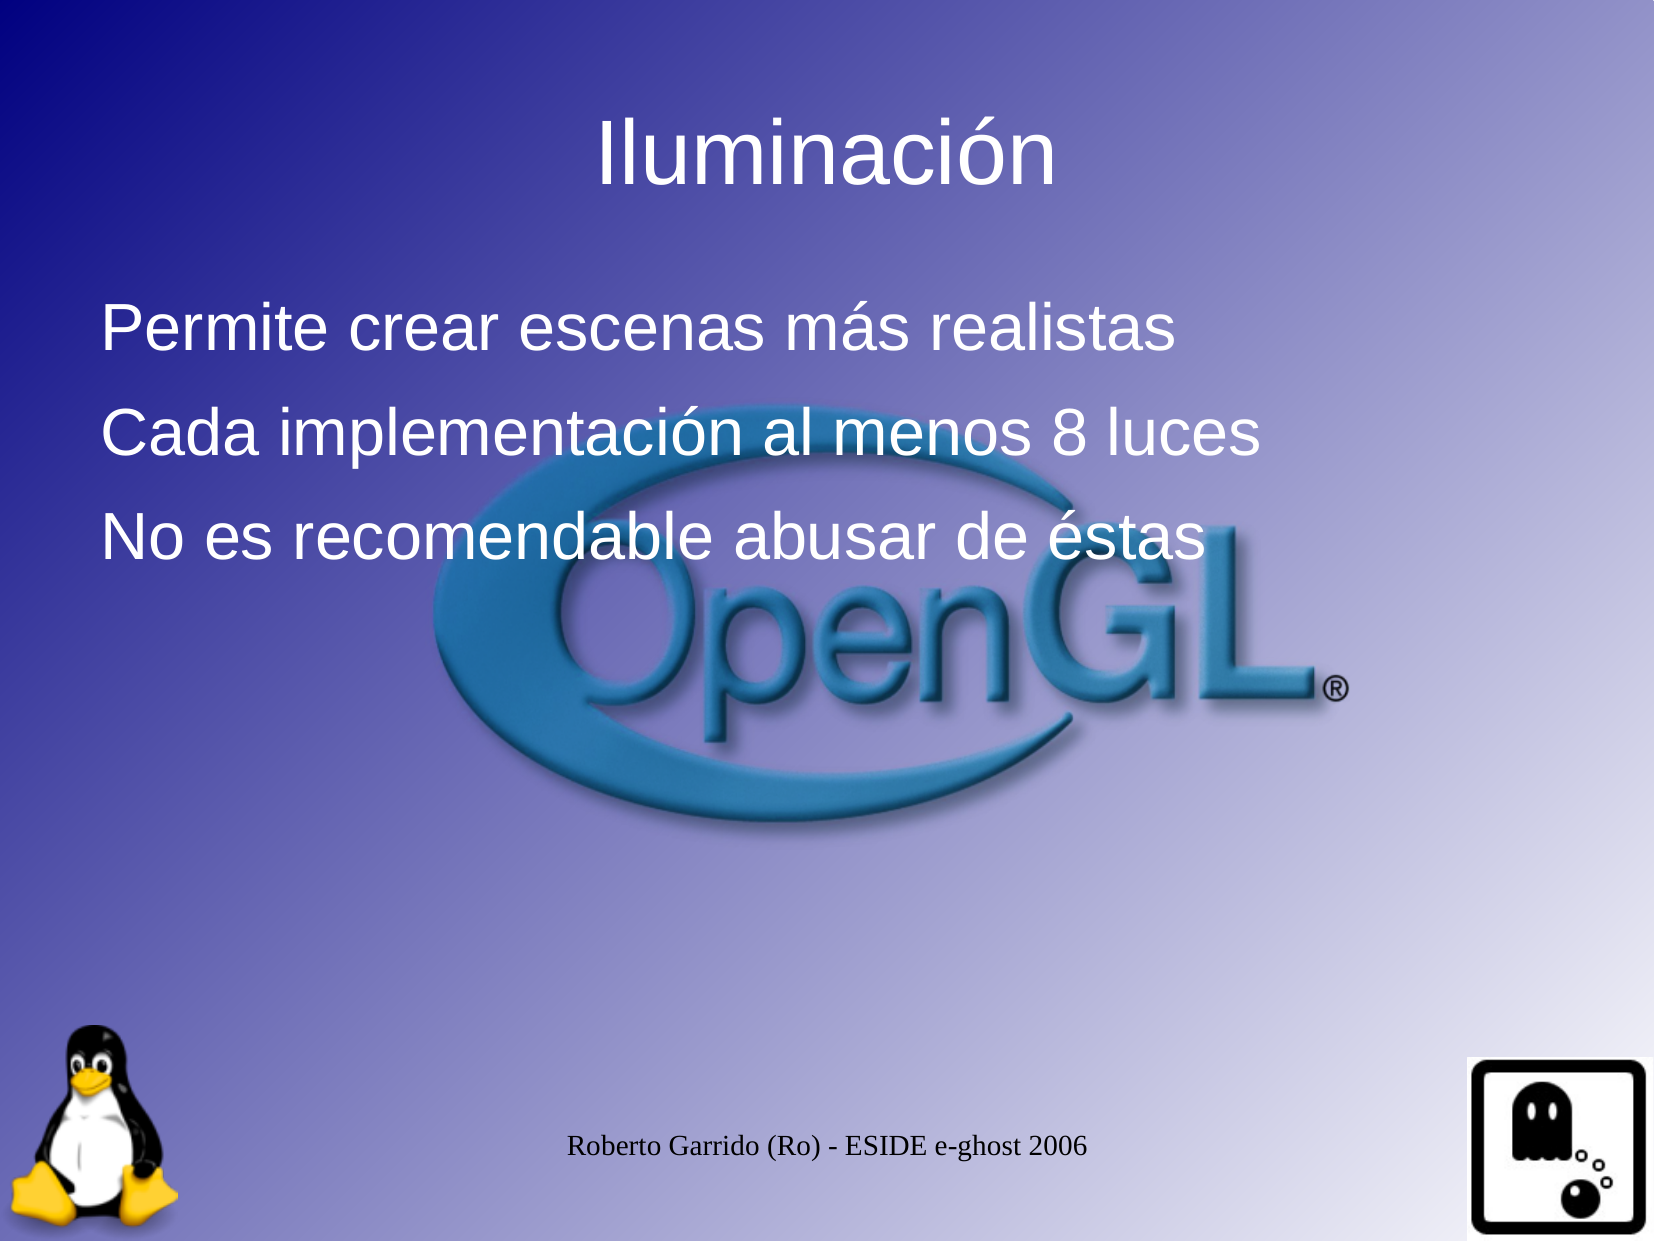

# Iluminación
Permite crear escenas más realistas
Cada implementación al menos 8 luces
No es recomendable abusar de éstas
Roberto Garrido (Ro) - ESIDE e-ghost 2006